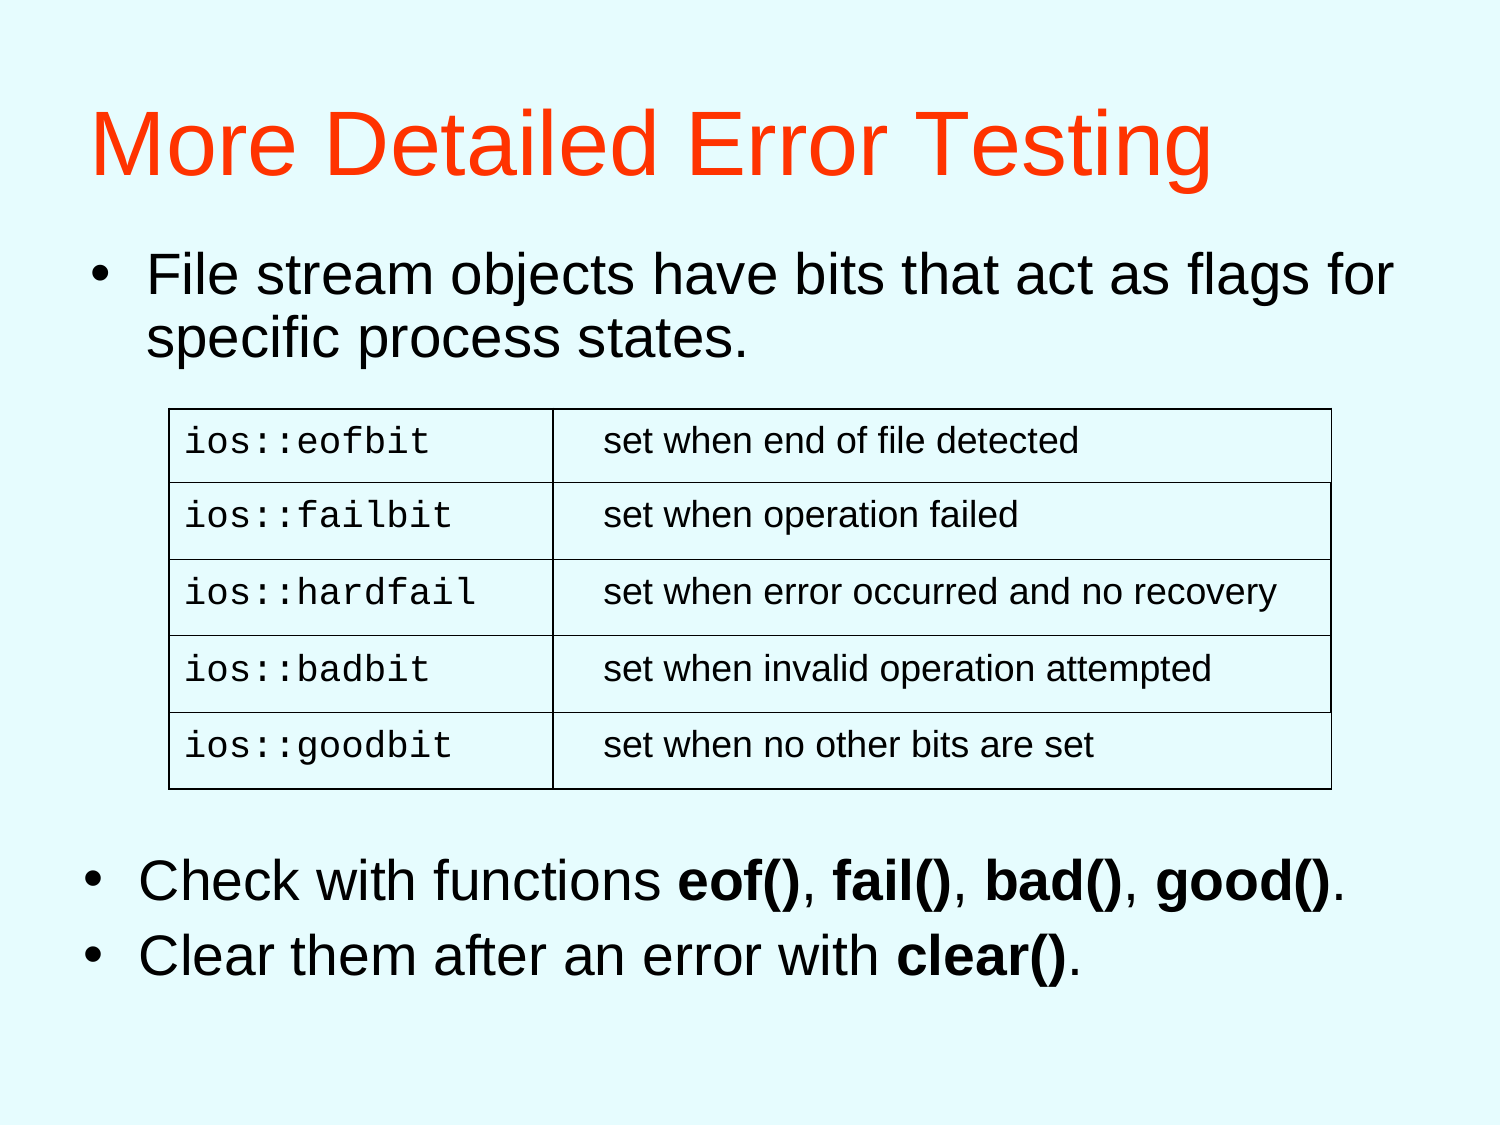

# More Detailed Error Testing
File stream objects have bits that act as flags for specific process states.
| ios::eofbit | set when end of file detected |
| --- | --- |
| ios::failbit | set when operation failed |
| ios::hardfail | set when error occurred and no recovery |
| ios::badbit | set when invalid operation attempted |
| ios::goodbit | set when no other bits are set |
Check with functions eof(), fail(), bad(), good().
Clear them after an error with clear().